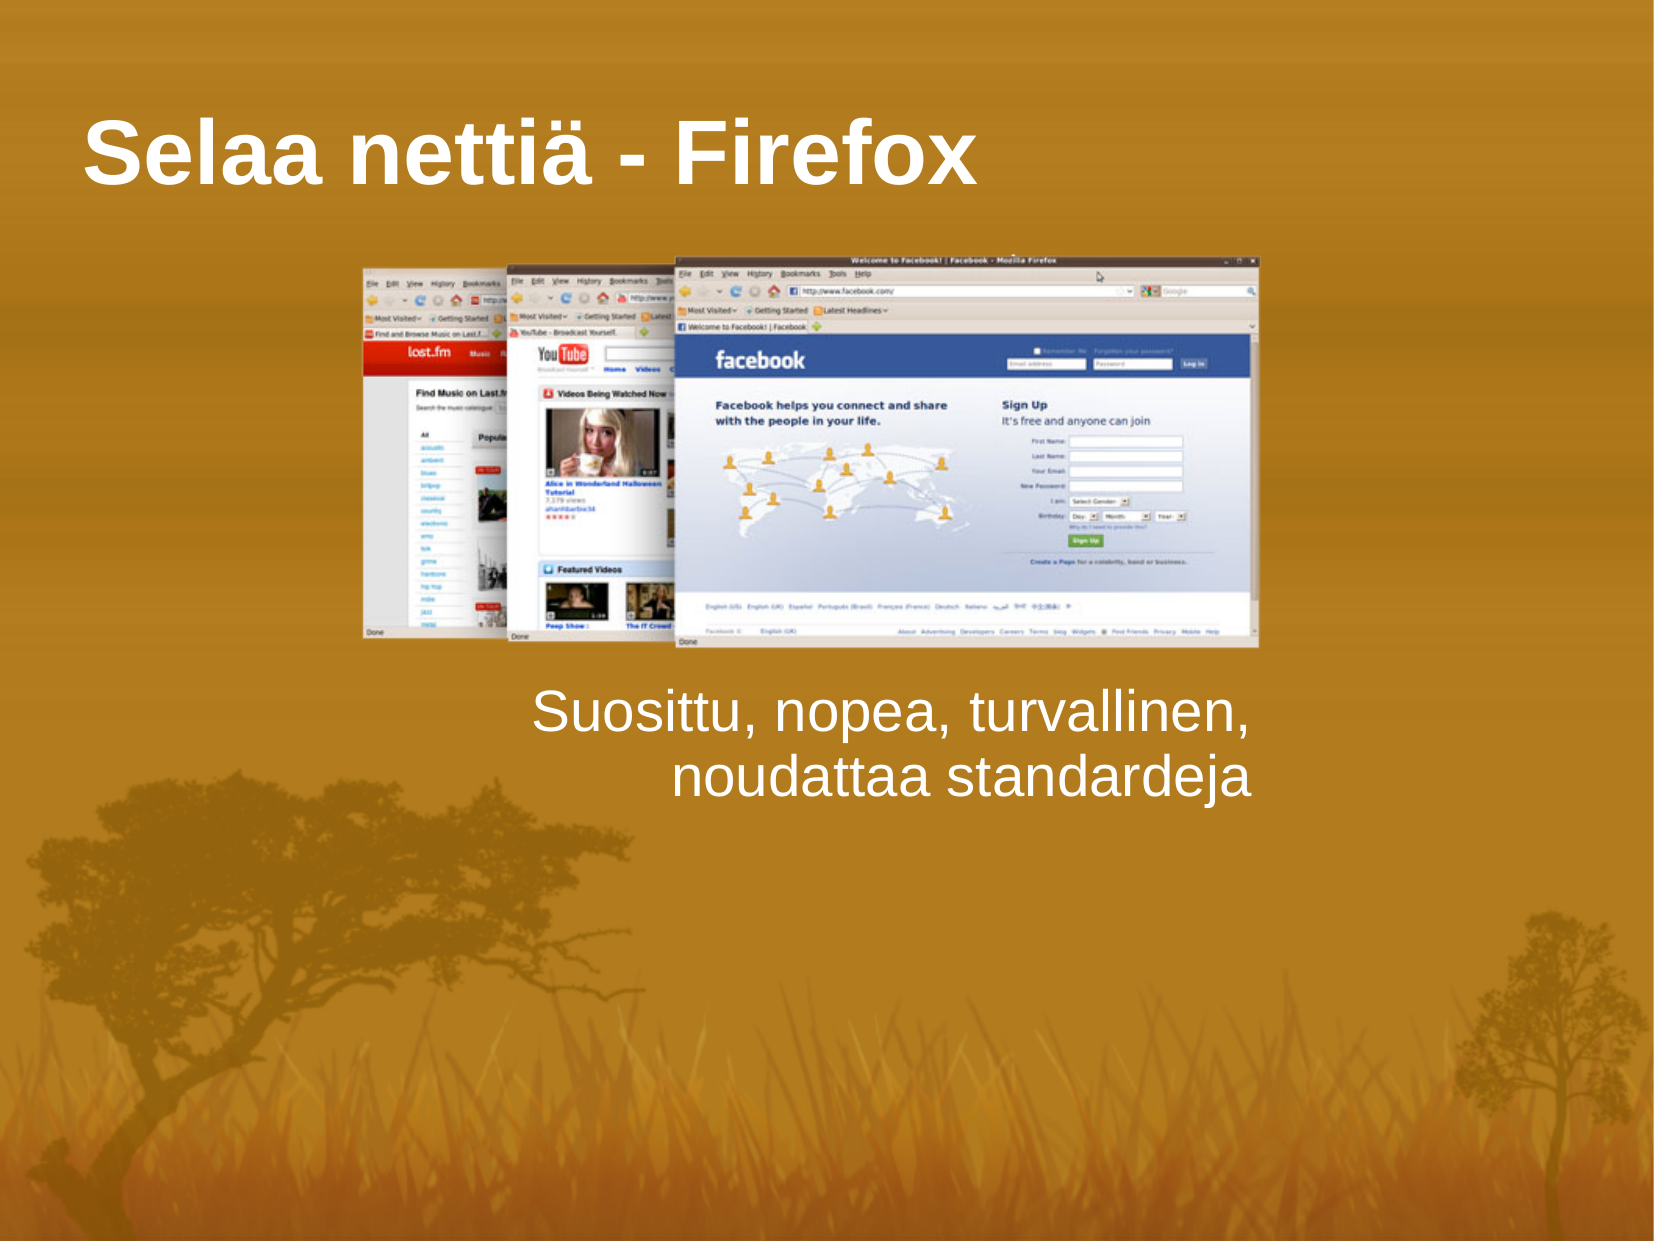

# Selaa nettiä - Firefox
Suosittu, nopea, turvallinen,
	noudattaa standardeja